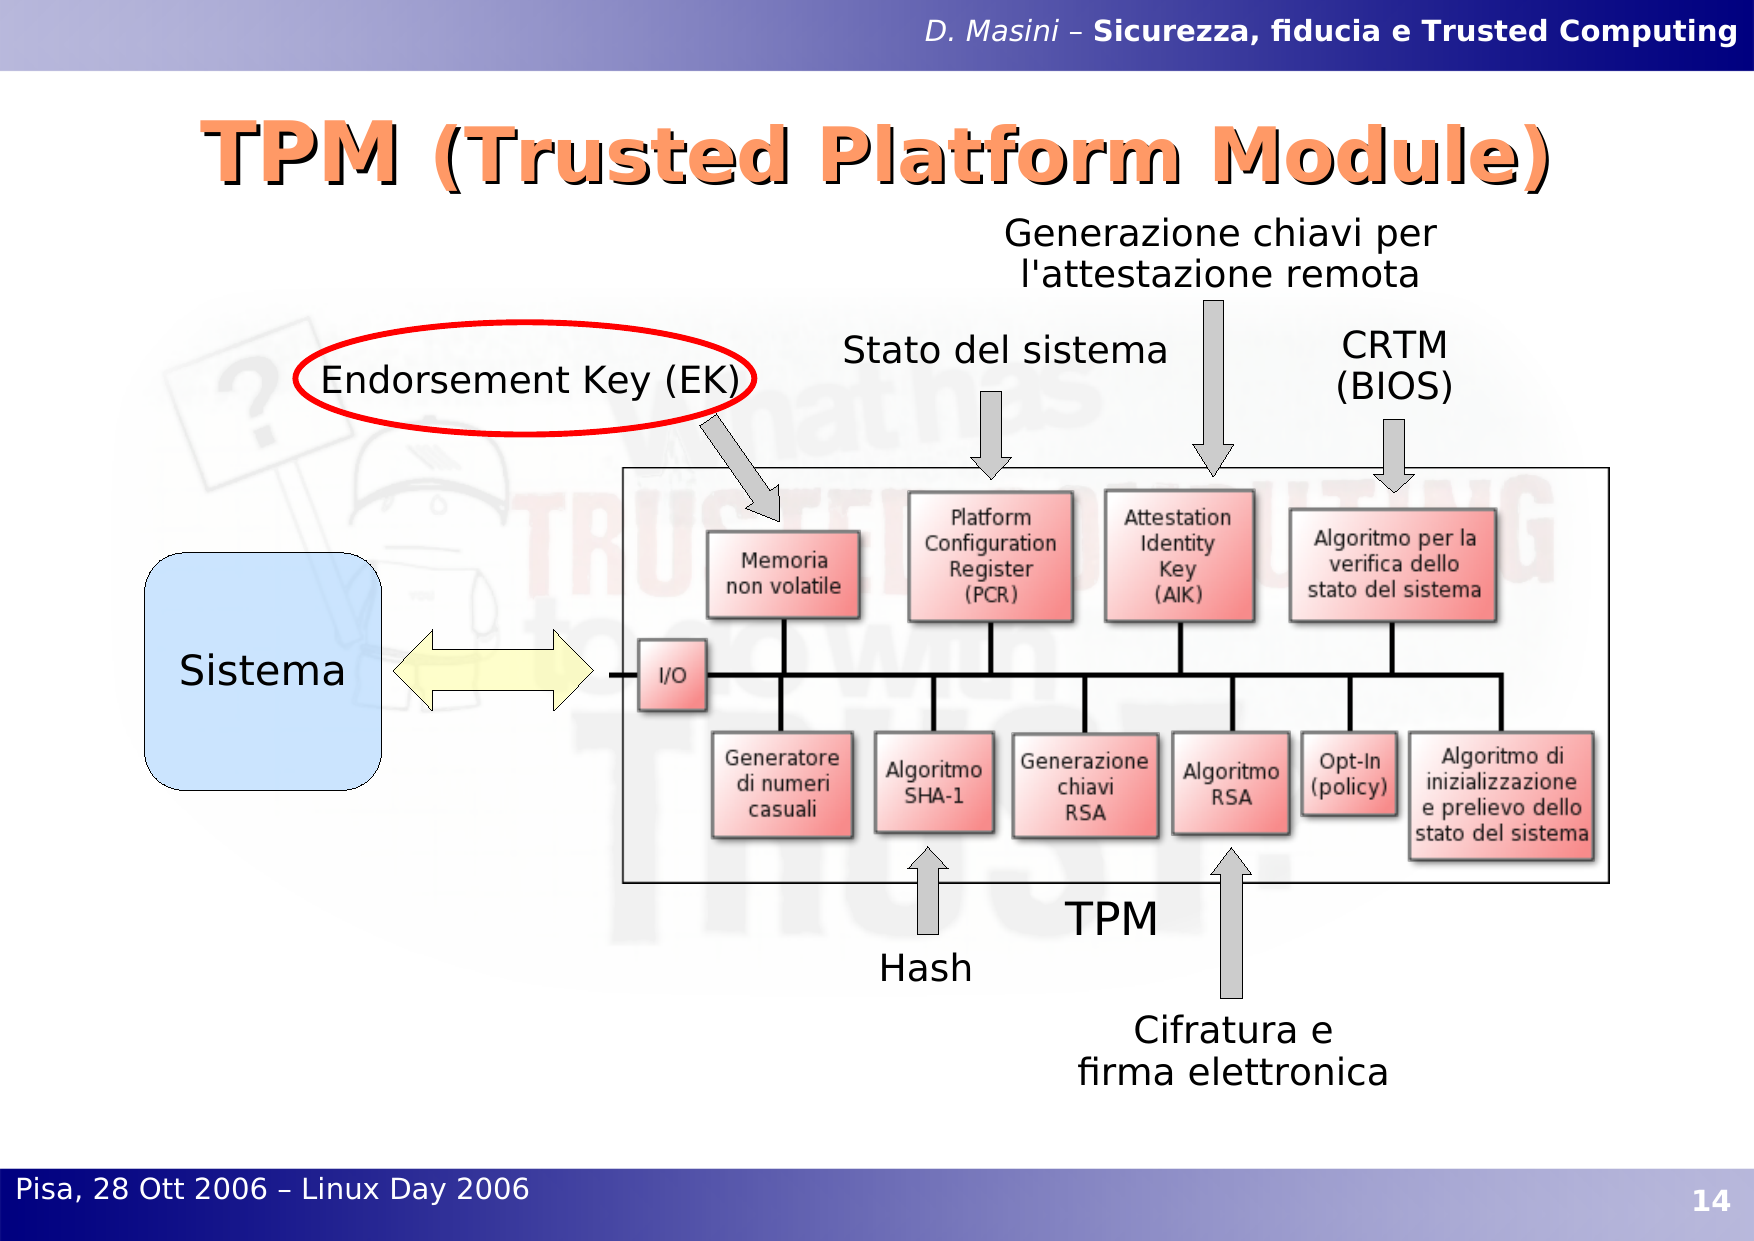

D. Masini – Sicurezza, fiducia e Trusted Computing
# TPM (Trusted Platform Module)
Generazione chiavi per
l'attestazione remota
CRTM (BIOS)
Stato del sistema
Endorsement Key (EK)
Sistema
TPM
Hash
Cifratura e
firma elettronica
Pisa, 28 Ott 2006 – Linux Day 2006